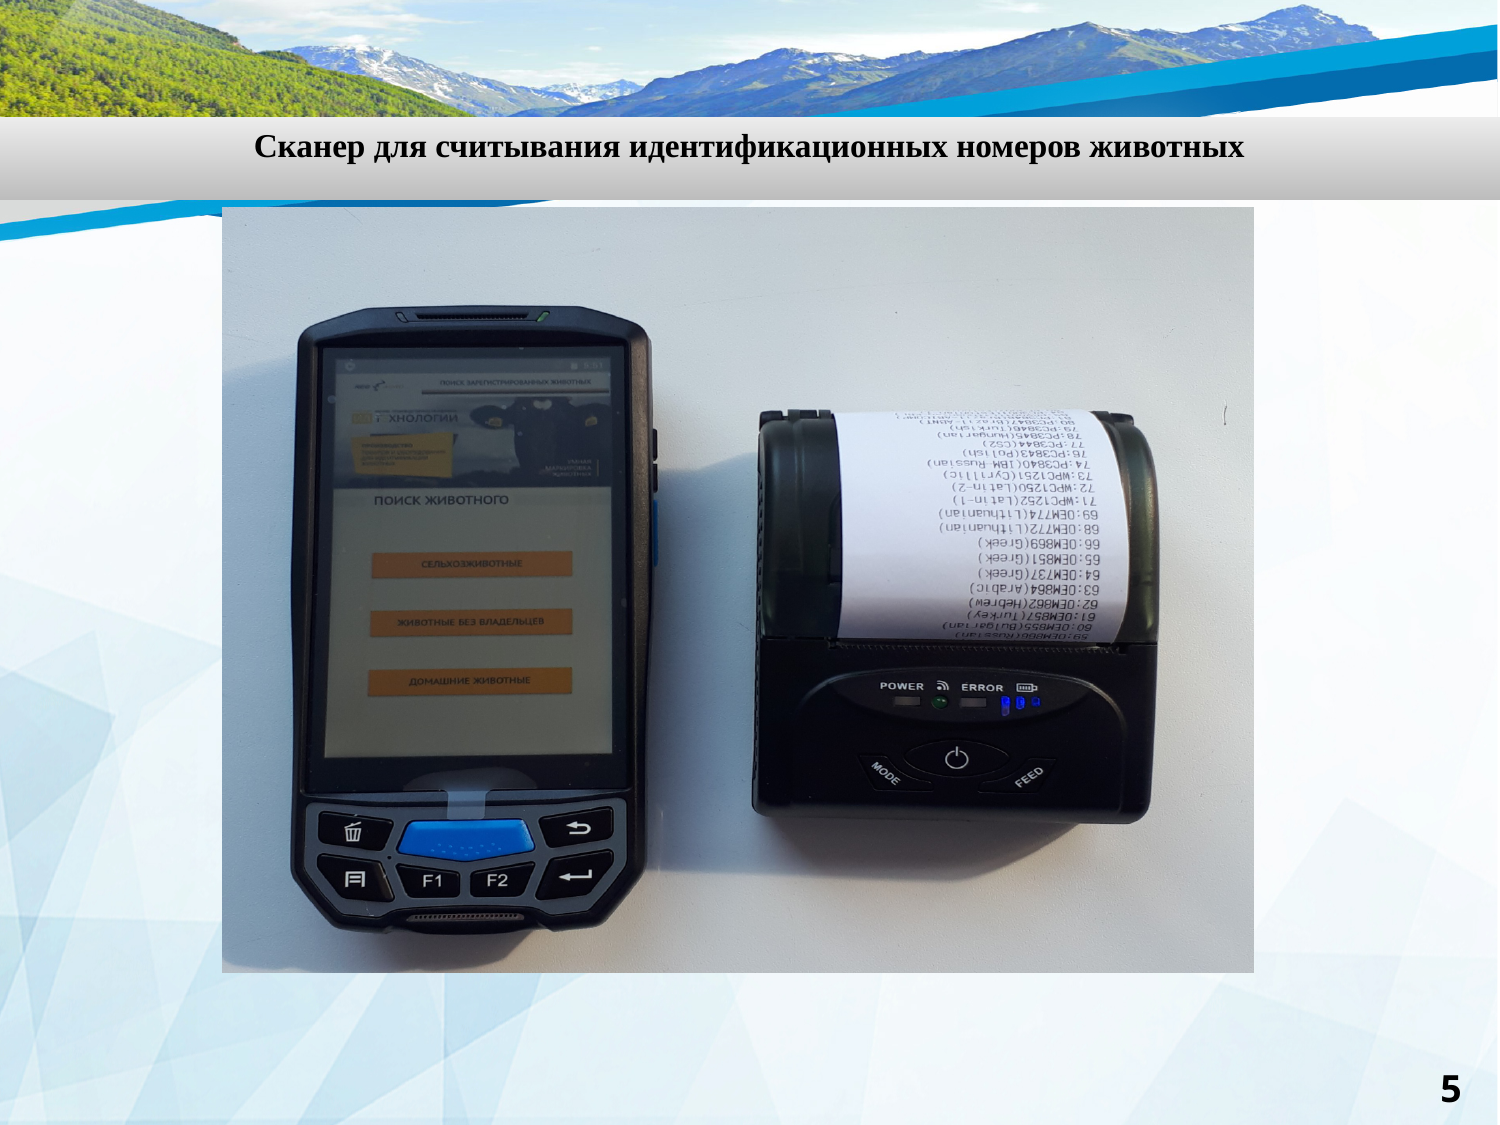

Сканер для считывания идентификационных номеров животных
#
5